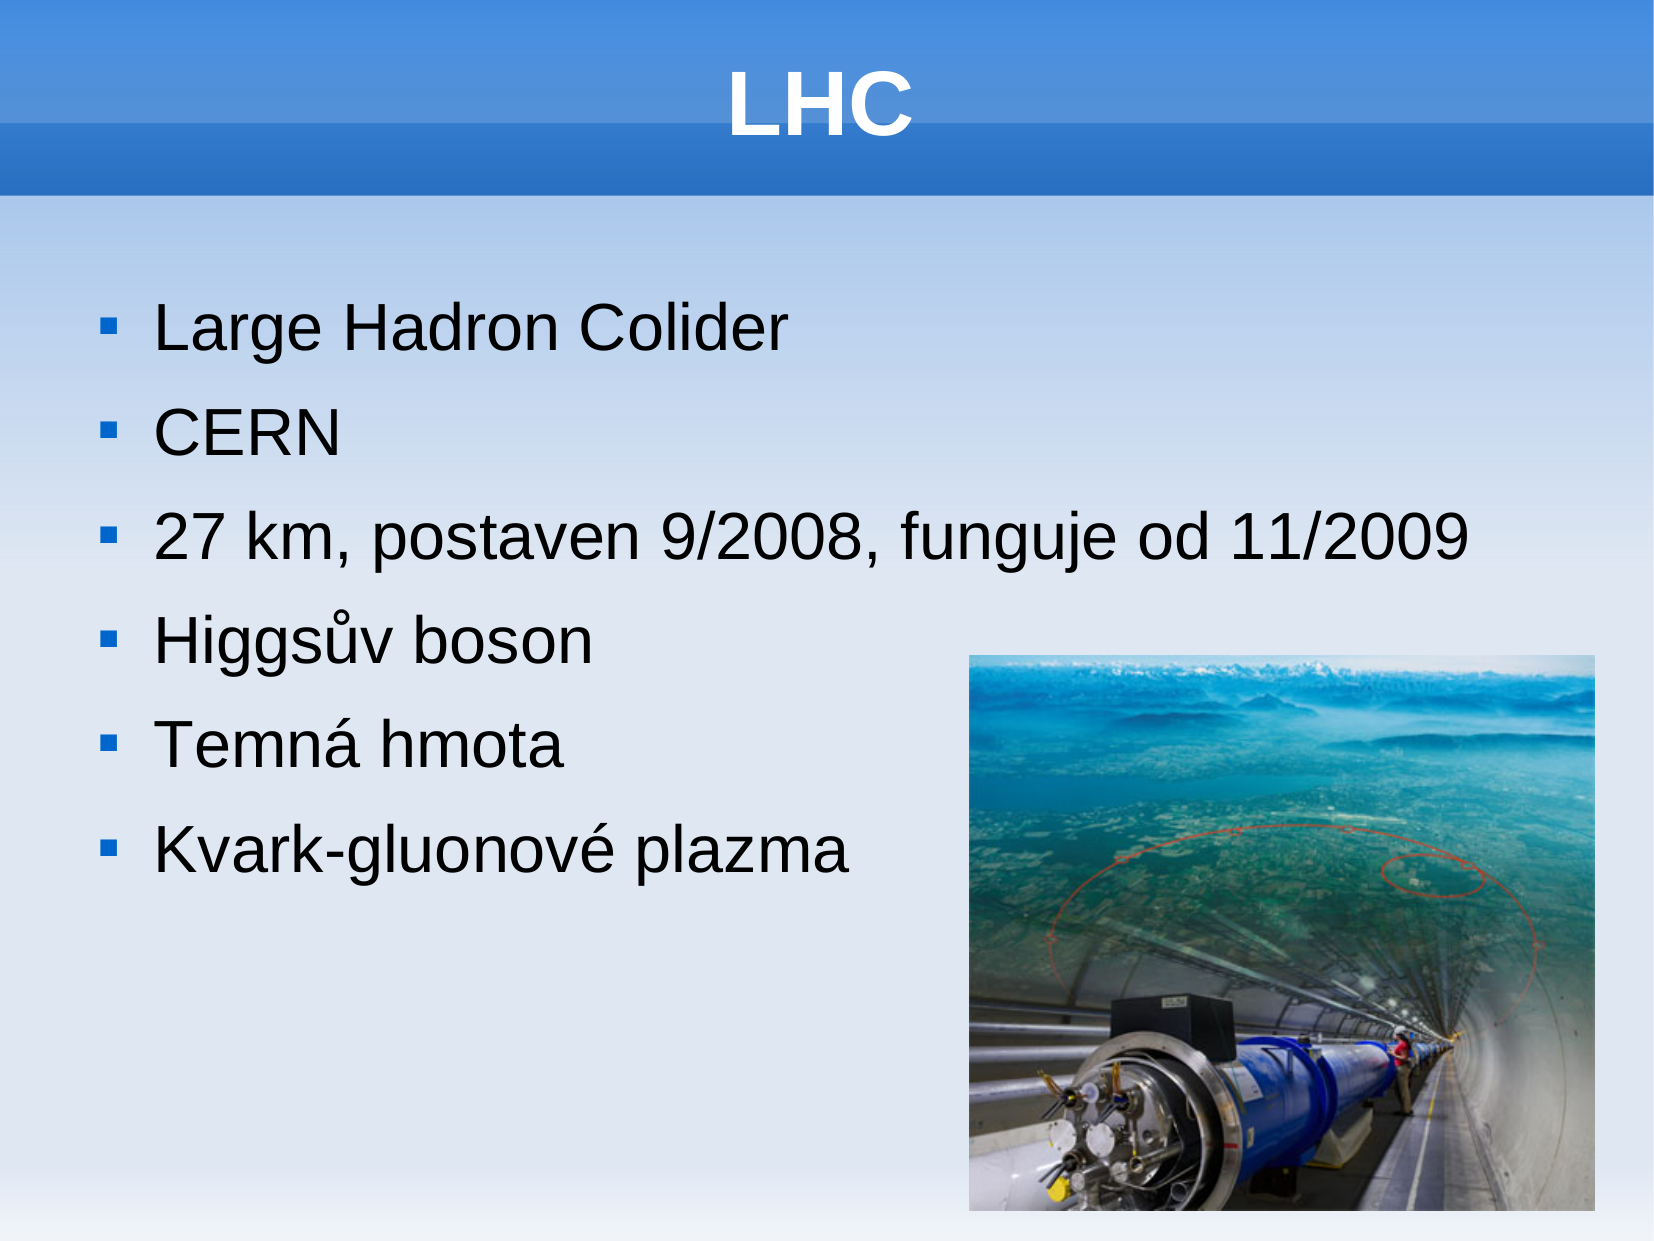

# LHC
Large Hadron Colider
CERN
27 km, postaven 9/2008, funguje od 11/2009
Higgsův boson
Temná hmota
Kvark-gluonové plazma